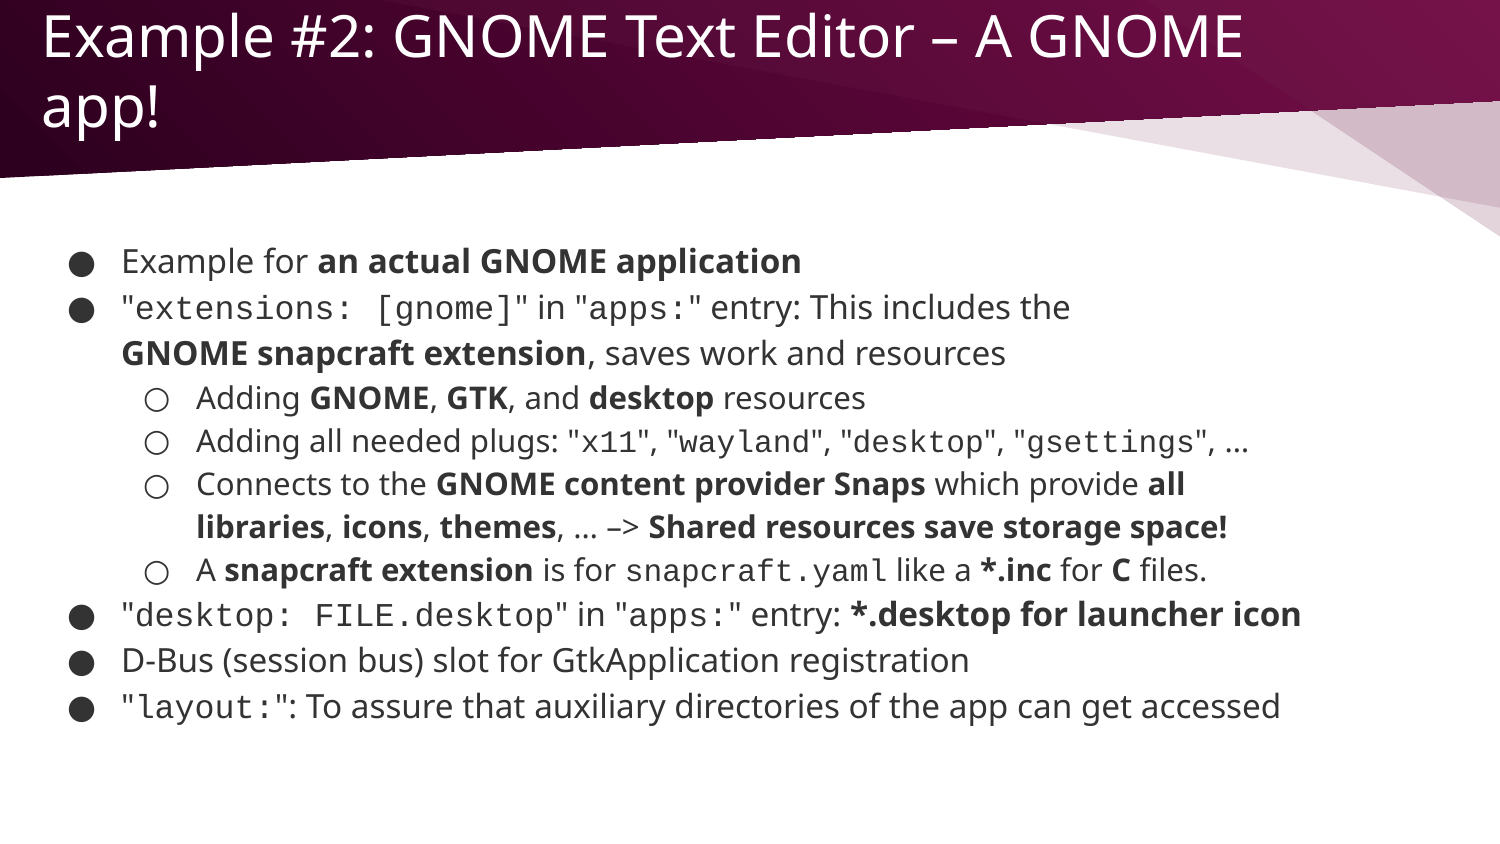

Example #2: GNOME Text Editor – A GNOME app!
# Example for an actual GNOME application
"extensions: [gnome]" in "apps:" entry: This includes the
GNOME snapcraft extension, saves work and resources
Adding GNOME, GTK, and desktop resources
Adding all needed plugs: "x11", "wayland", "desktop", "gsettings", …
Connects to the GNOME content provider Snaps which provide all libraries, icons, themes, … –> Shared resources save storage space!
A snapcraft extension is for snapcraft.yaml like a *.inc for C files.
"desktop: FILE.desktop" in "apps:" entry: *.desktop for launcher icon
D-Bus (session bus) slot for GtkApplication registration
"layout:": To assure that auxiliary directories of the app can get accessed